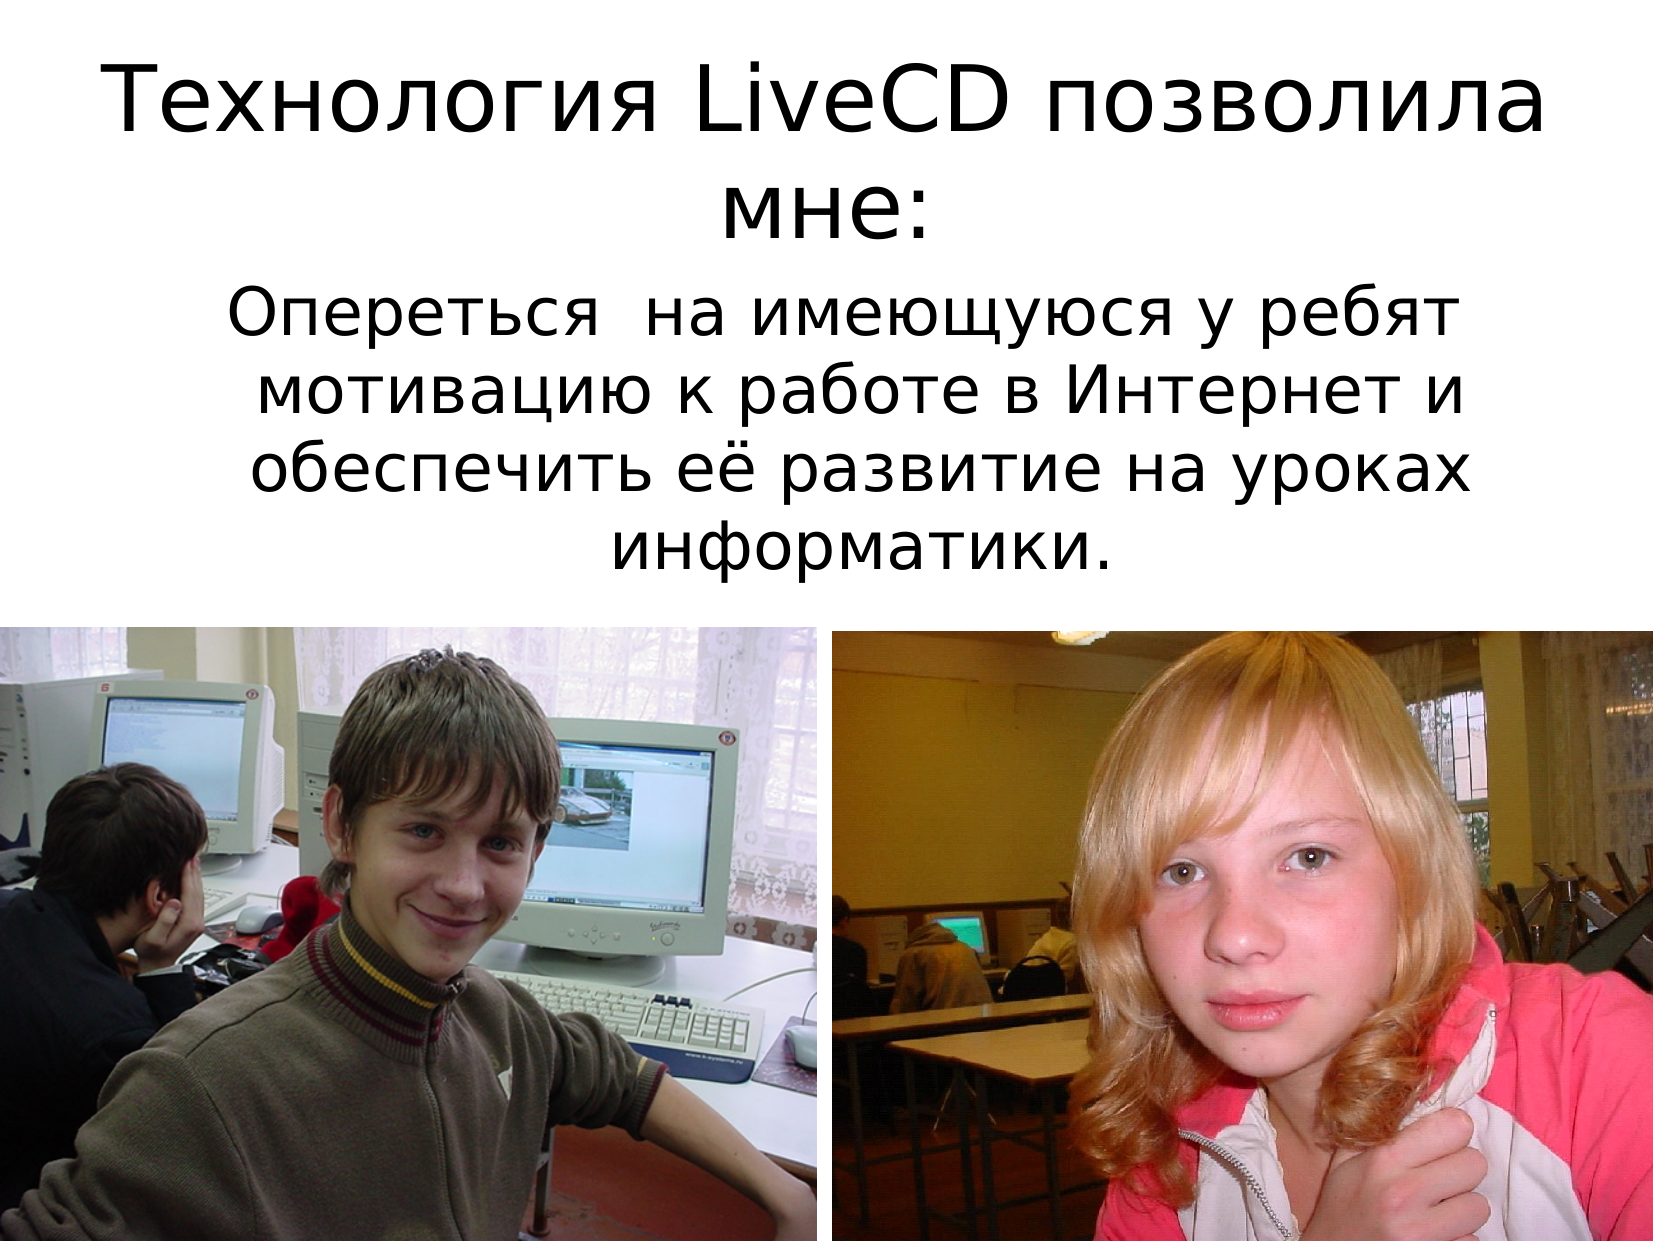

# Технология LiveCD позволила мне:
Опереться на имеющуюся у ребят мотивацию к работе в Интернет и обеспечить её развитие на уроках информатики.